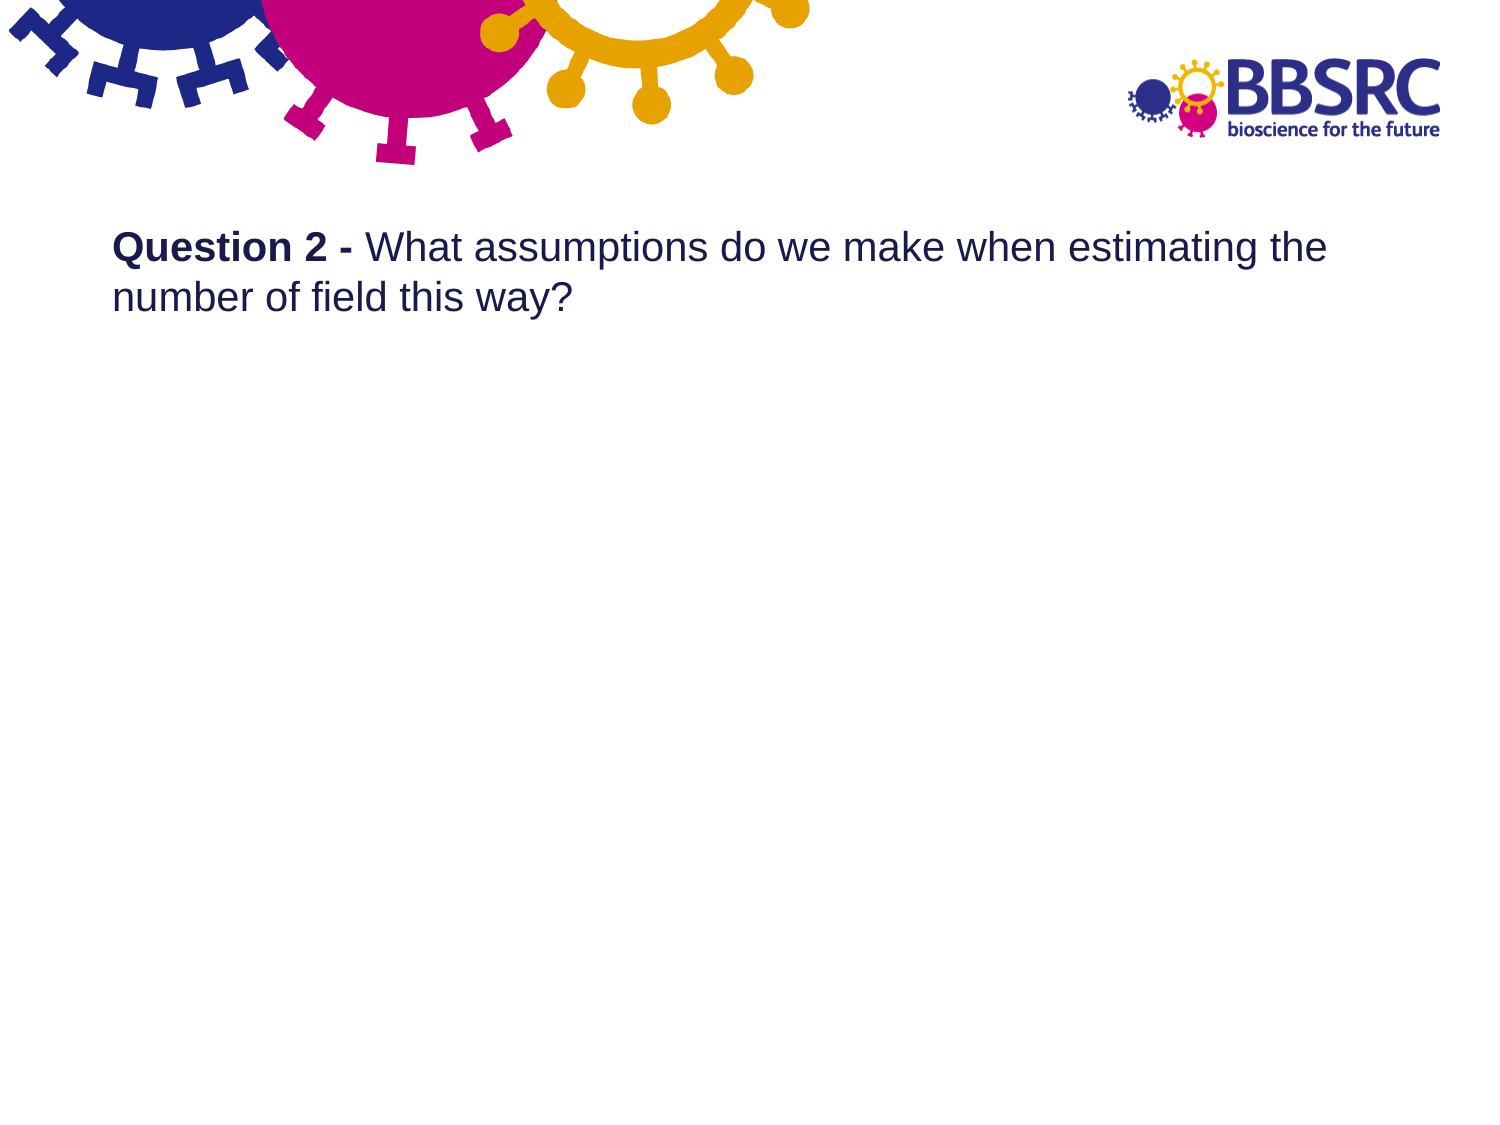

# Question 2 - What assumptions do we make when estimating the number of field this way?